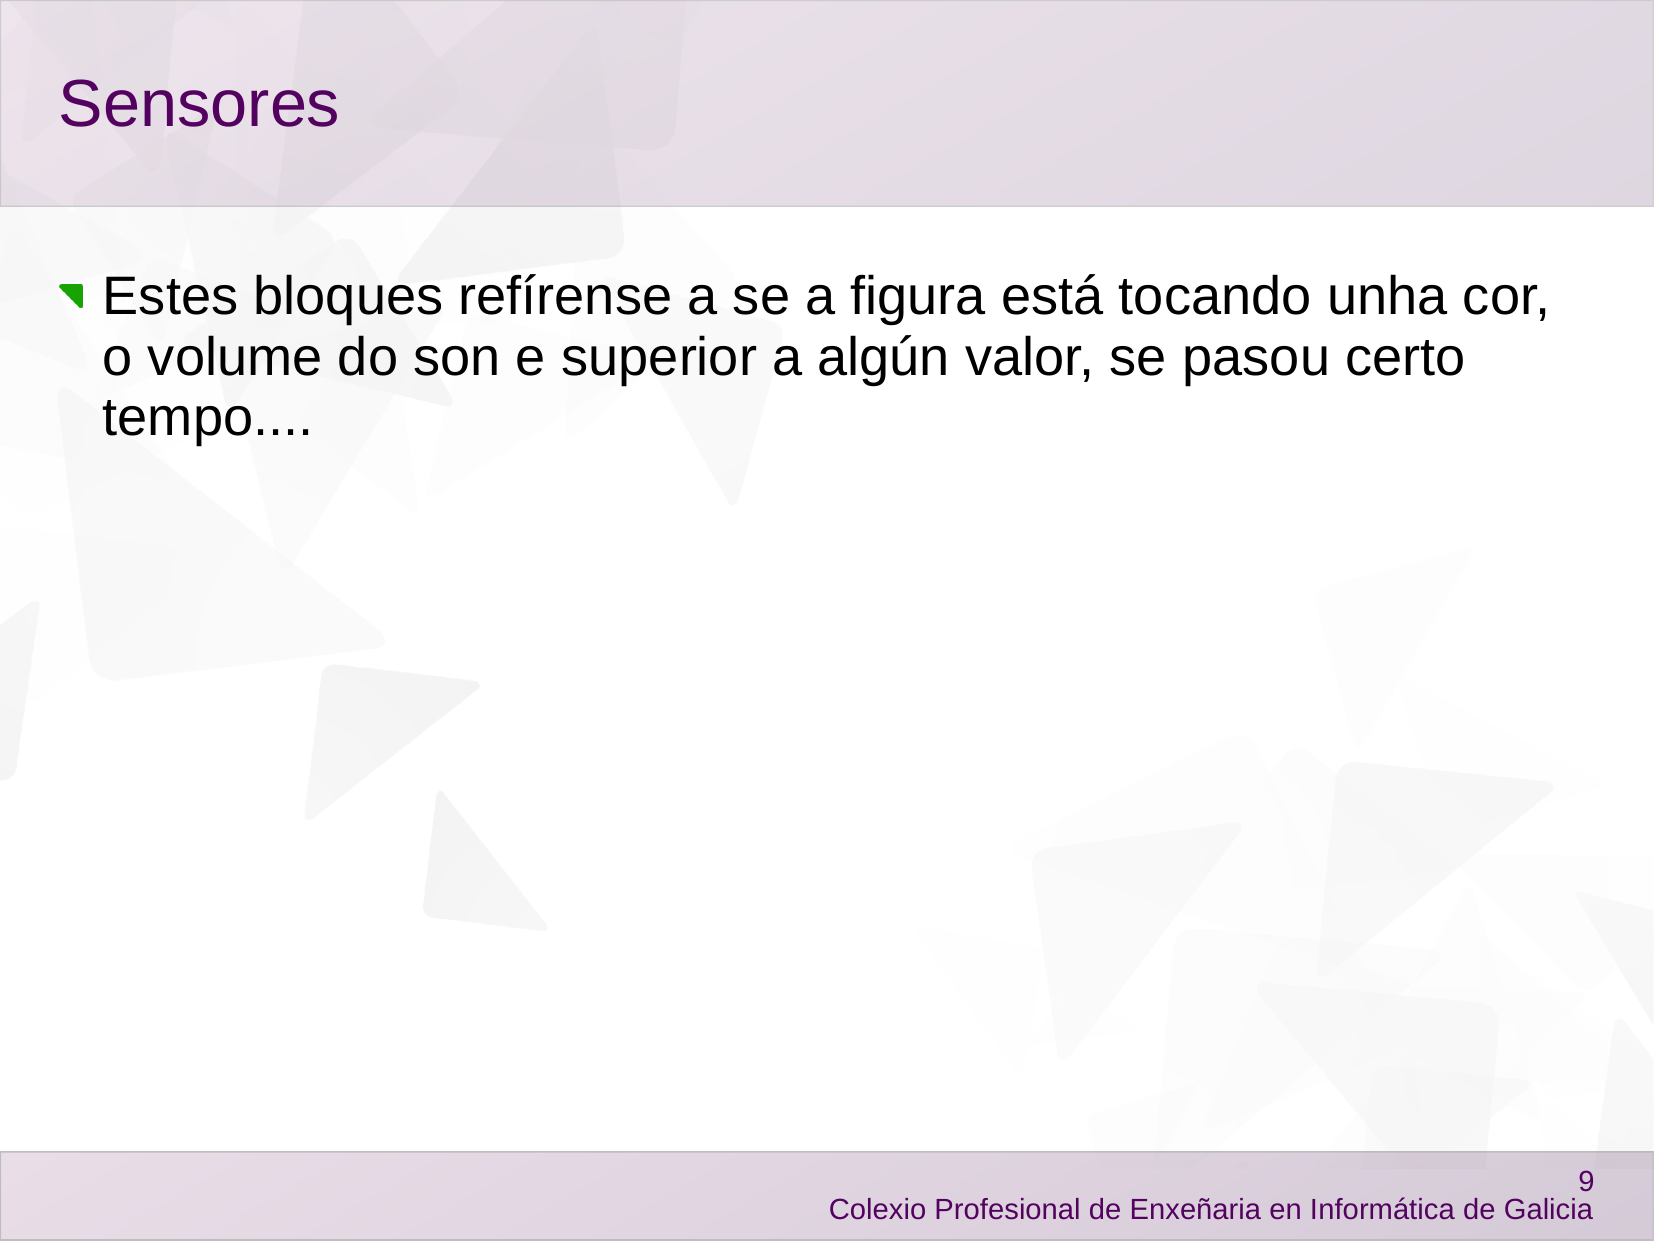

# Sensores
Estes bloques refírense a se a figura está tocando unha cor, o volume do son e superior a algún valor, se pasou certo tempo....
9
Colexio Profesional de Enxeñaria en Informática de Galicia